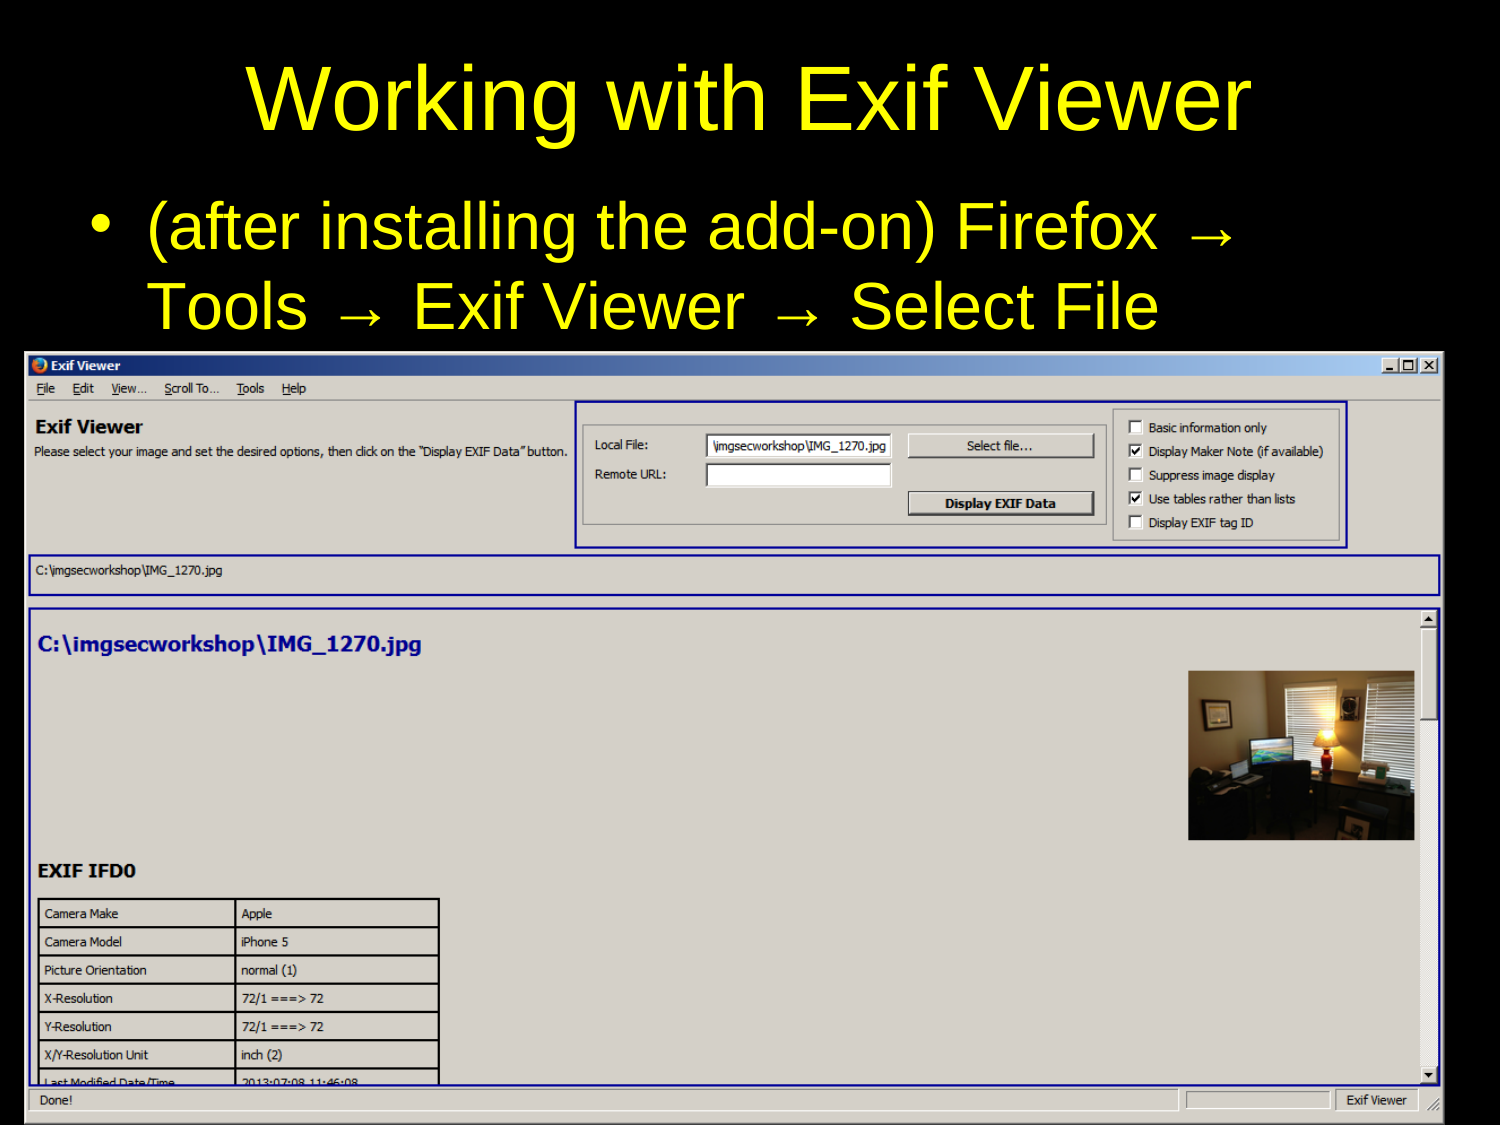

# Working with Exif Viewer
(after installing the add-on) Firefox → Tools → Exif Viewer → Select File